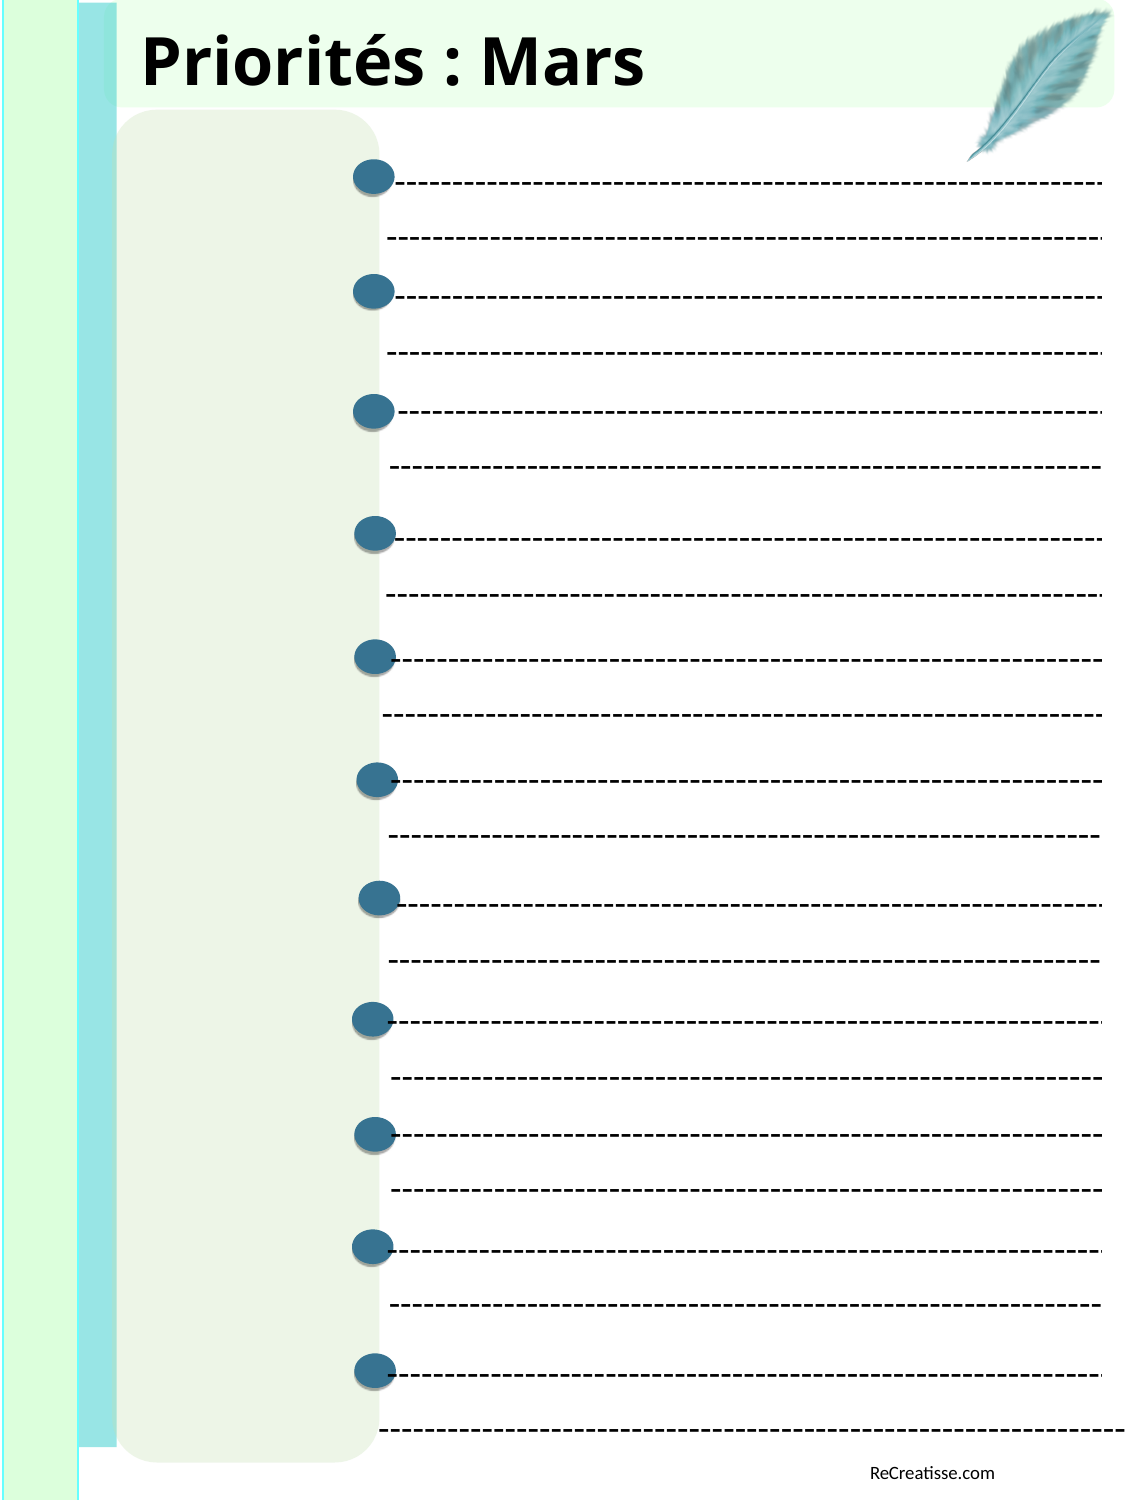

Priorités : Mars
--------------------------------------------------------------------------------------
--------------------------------------------------------------------------------------
--------------------------------------------------------------------------------------
--------------------------------------------------------------------------------------
--------------------------------------------------------------------------------------
--------------------------------------------------------------------------------------
--------------------------------------------------------------------------------------
--------------------------------------------------------------------------------------
--------------------------------------------------------------------------------------
--------------------------------------------------------------------------------------
--------------------------------------------------------------------------------------
--------------------------------------------------------------------------------------
--------------------------------------------------------------------------------------
--------------------------------------------------------------------------------------
--------------------------------------------------------------------------------------
--------------------------------------------------------------------------------------
--------------------------------------------------------------------------------------
--------------------------------------------------------------------------------------
--------------------------------------------------------------------------------------
--------------------------------------------------------------------------------------
--------------------------------------------------------------------------------------
--------------------------------------------------------------------------------------
ReCreatisse.com